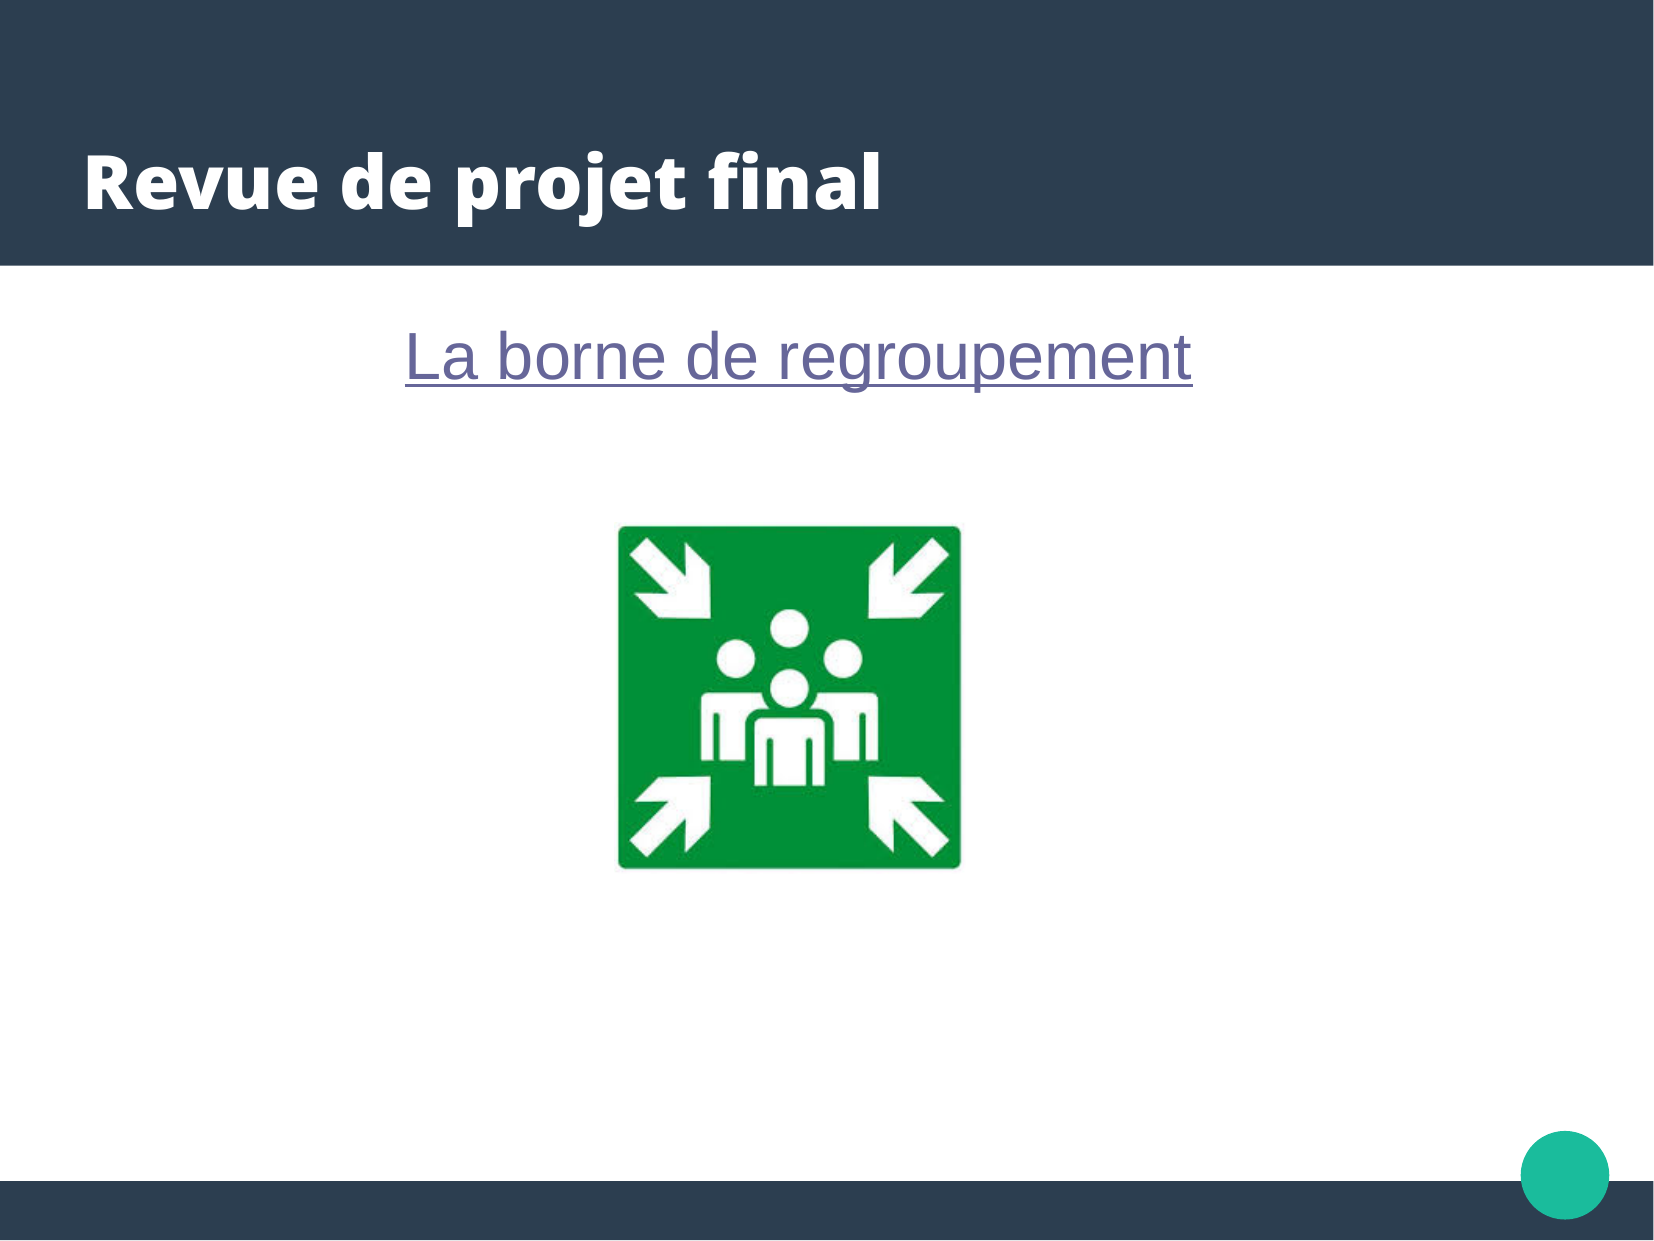

# Revue de projet final
La borne de regroupement